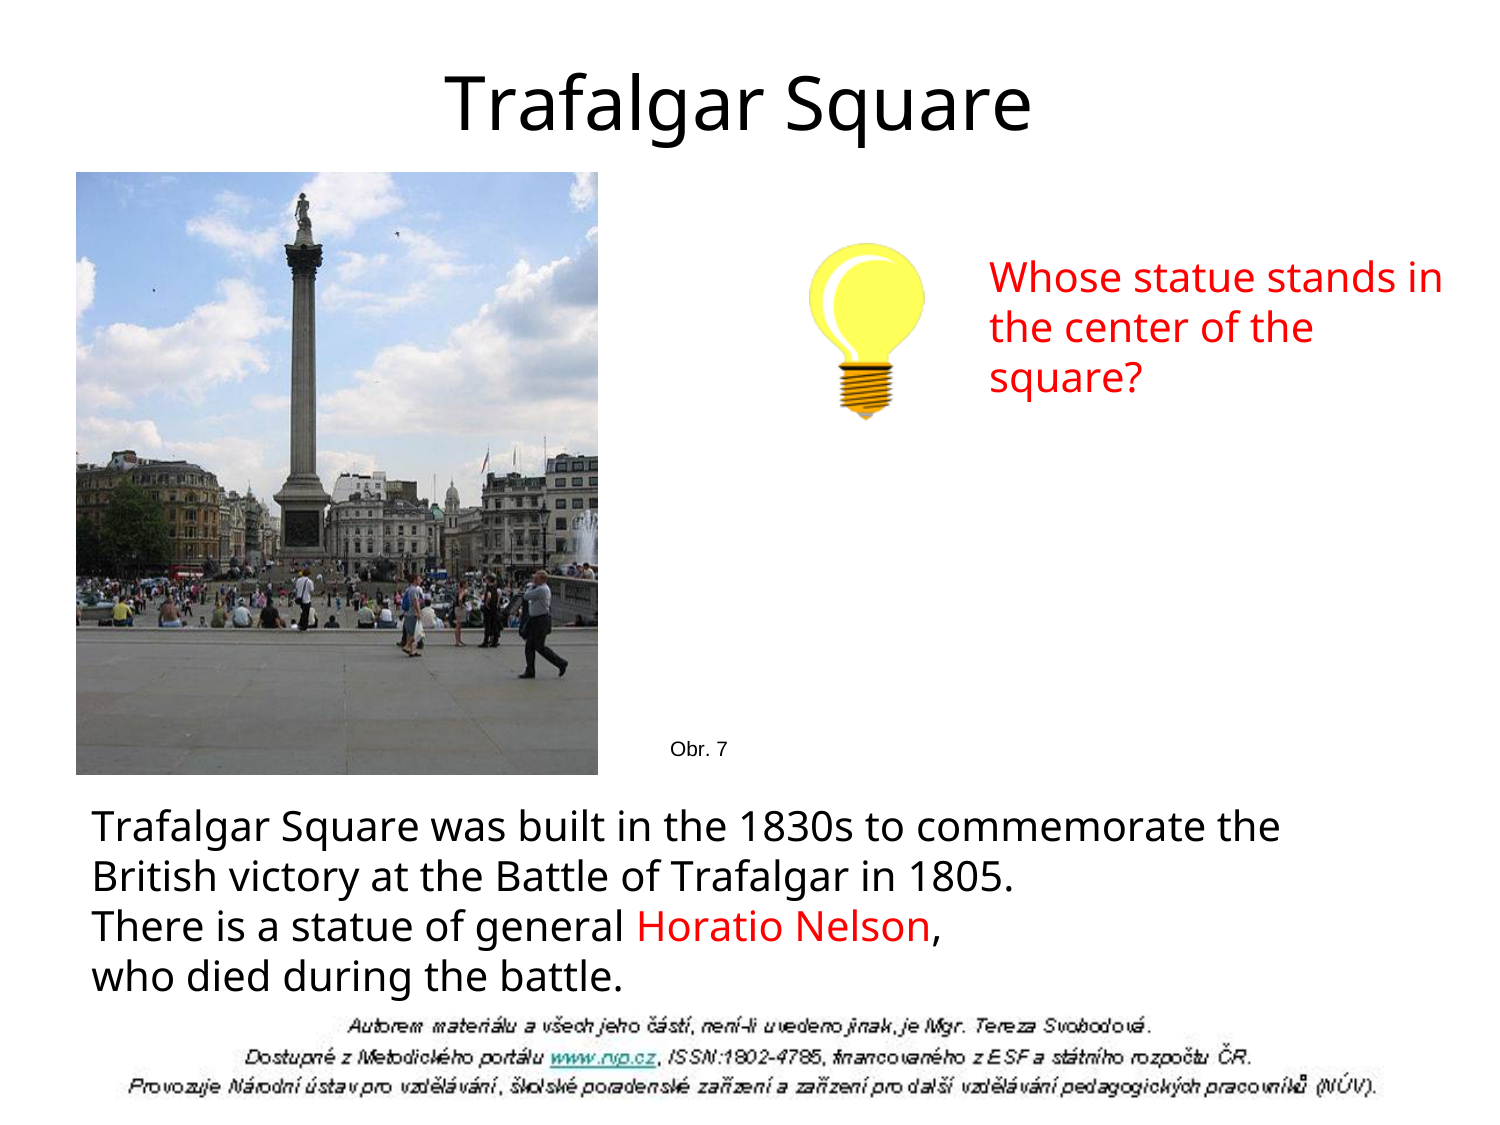

# Trafalgar Square
Whose statue stands in the center of the square?
Obr. 7
Trafalgar Square was built in the 1830s to commemorate the
British victory at the Battle of Trafalgar in 1805.
There is a statue of general Horatio Nelson,
who died during the battle.